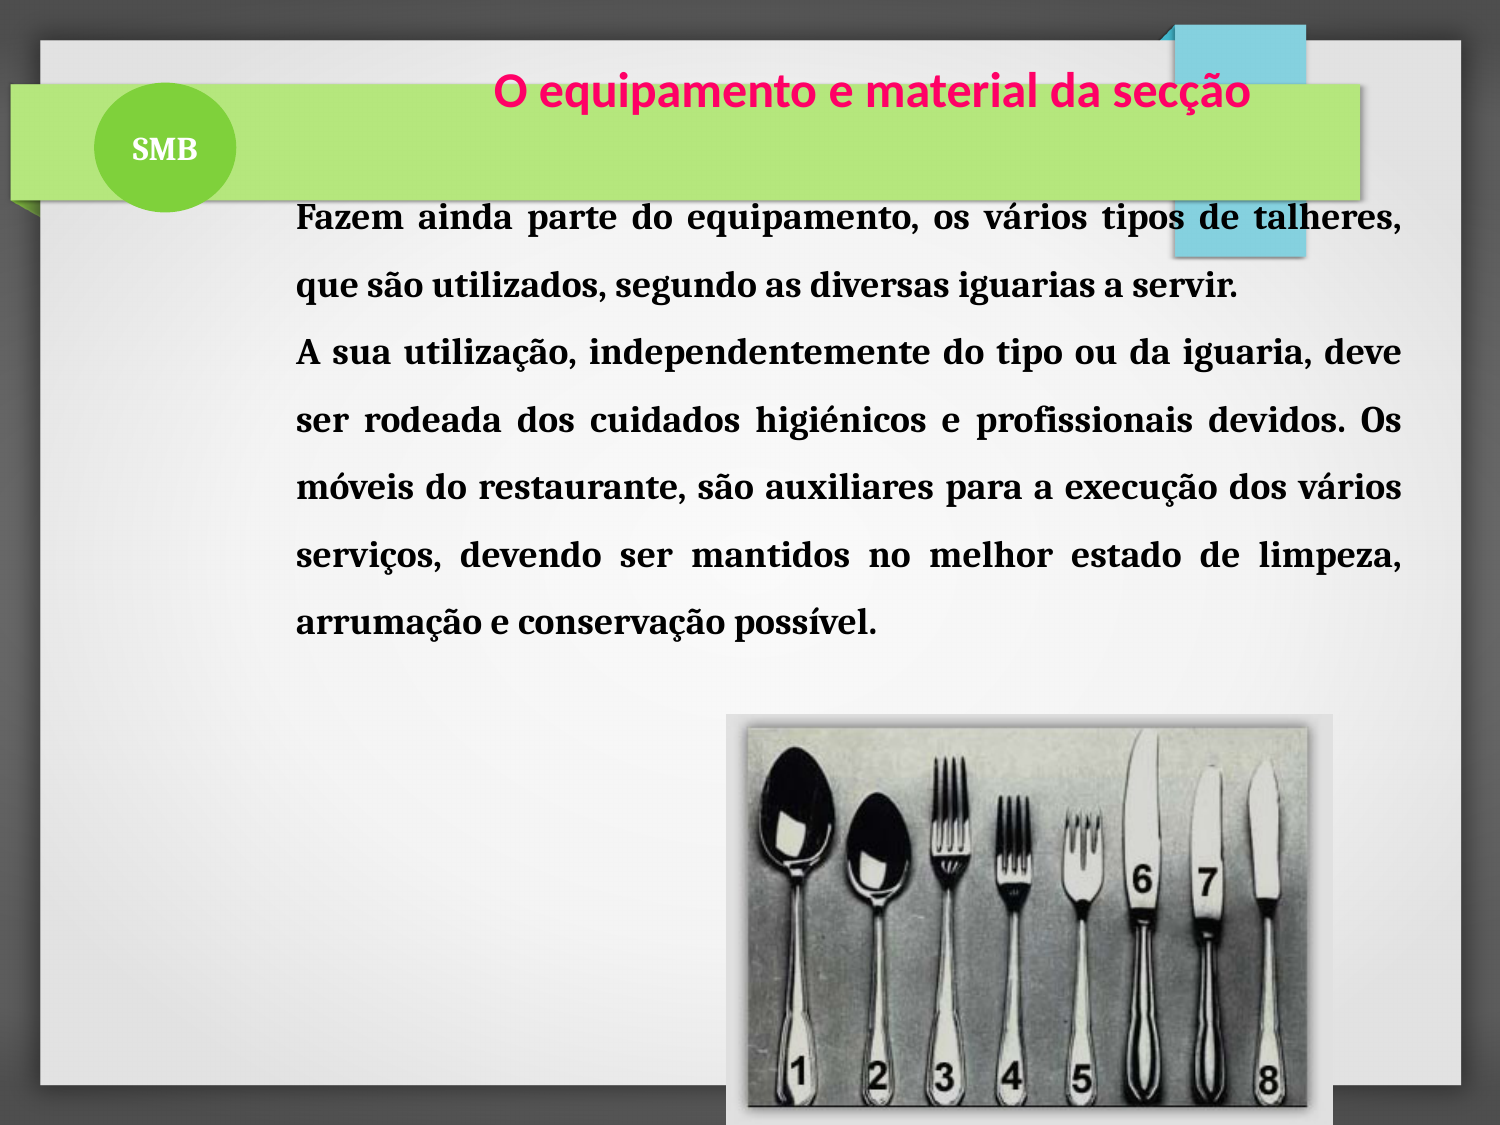

O equipamento e material da secção
SMB
Fazem ainda parte do equipamento, os vários tipos de talheres, que são utilizados, segundo as diversas iguarias a servir.
A sua utilização, independentemente do tipo ou da iguaria, deve ser rodeada dos cuidados higiénicos e profissionais devidos. Os móveis do restaurante, são auxiliares para a execução dos vários serviços, devendo ser mantidos no melhor estado de limpeza, arrumação e conservação possível.